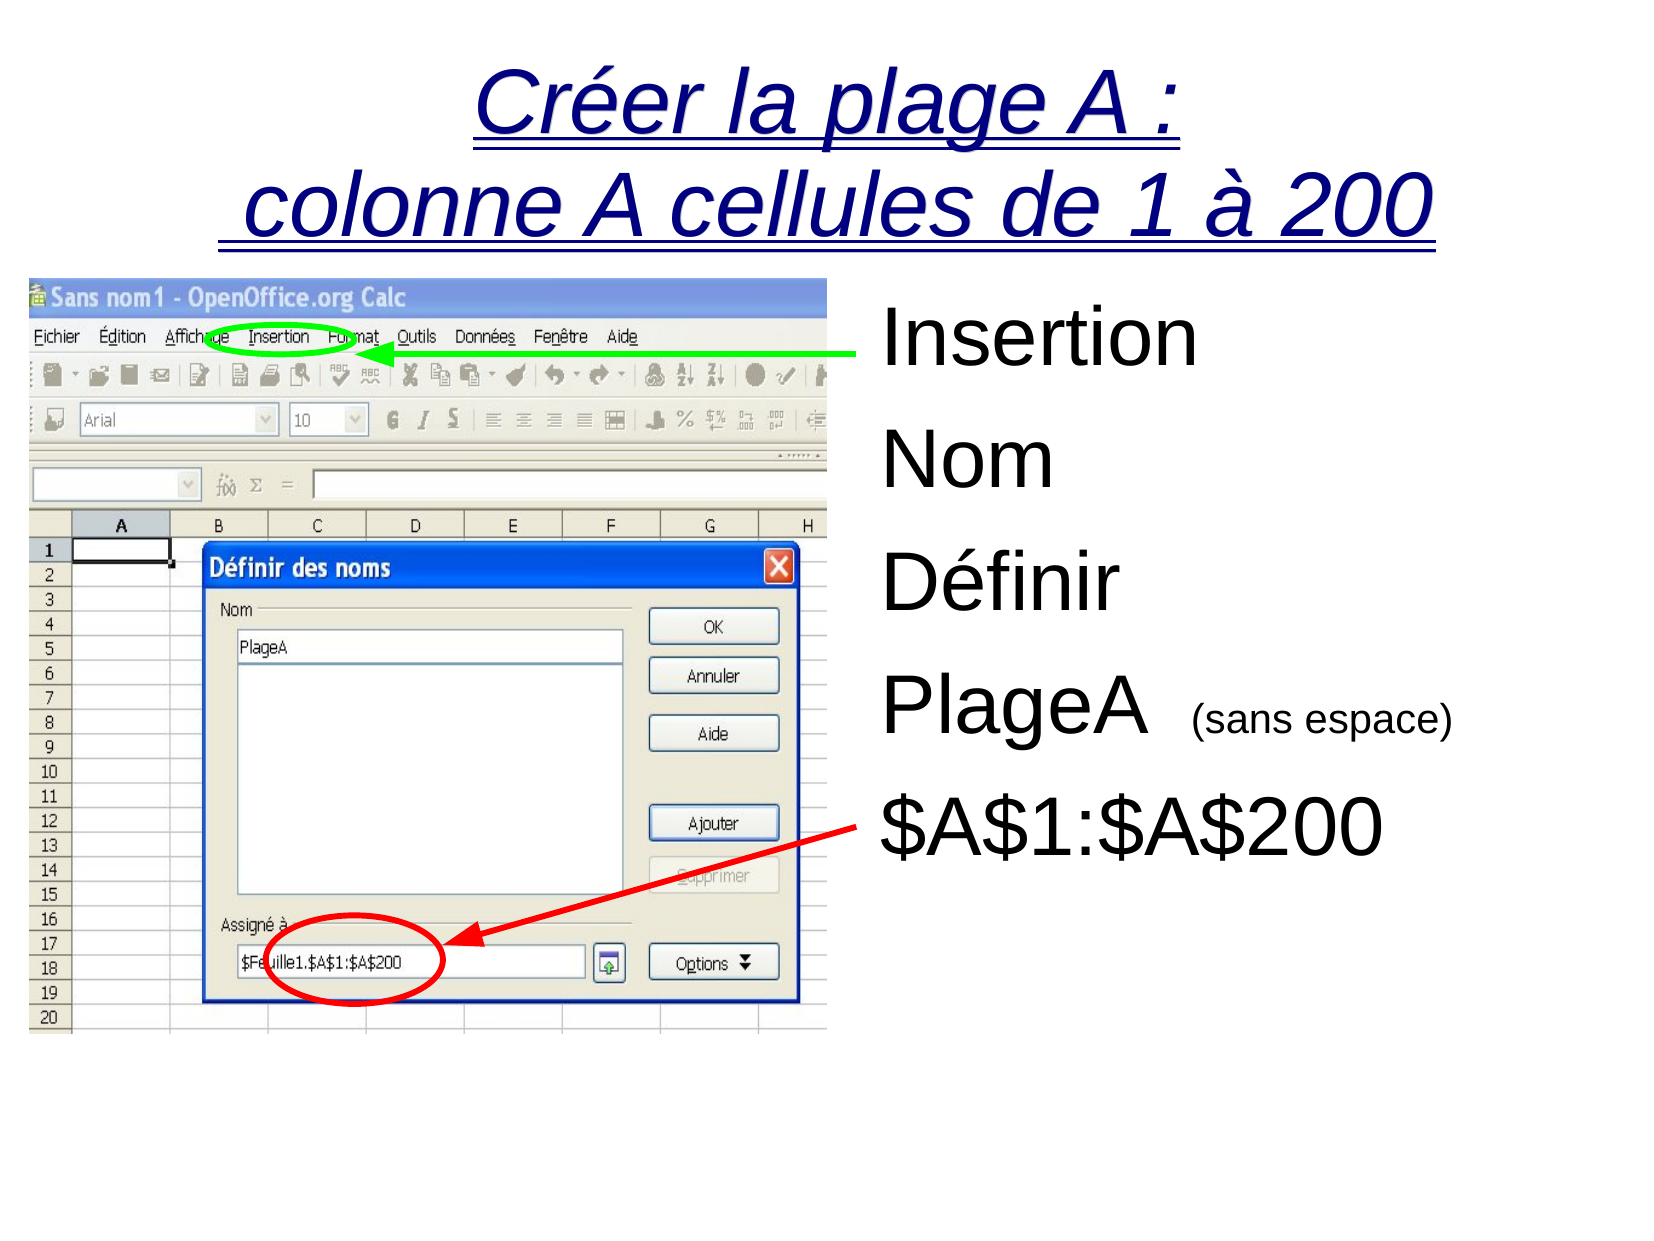

# Créer la plage A : colonne A cellules de 1 à 200
Insertion
Nom
Définir
PlageA (sans espace)
$A$1:$A$200